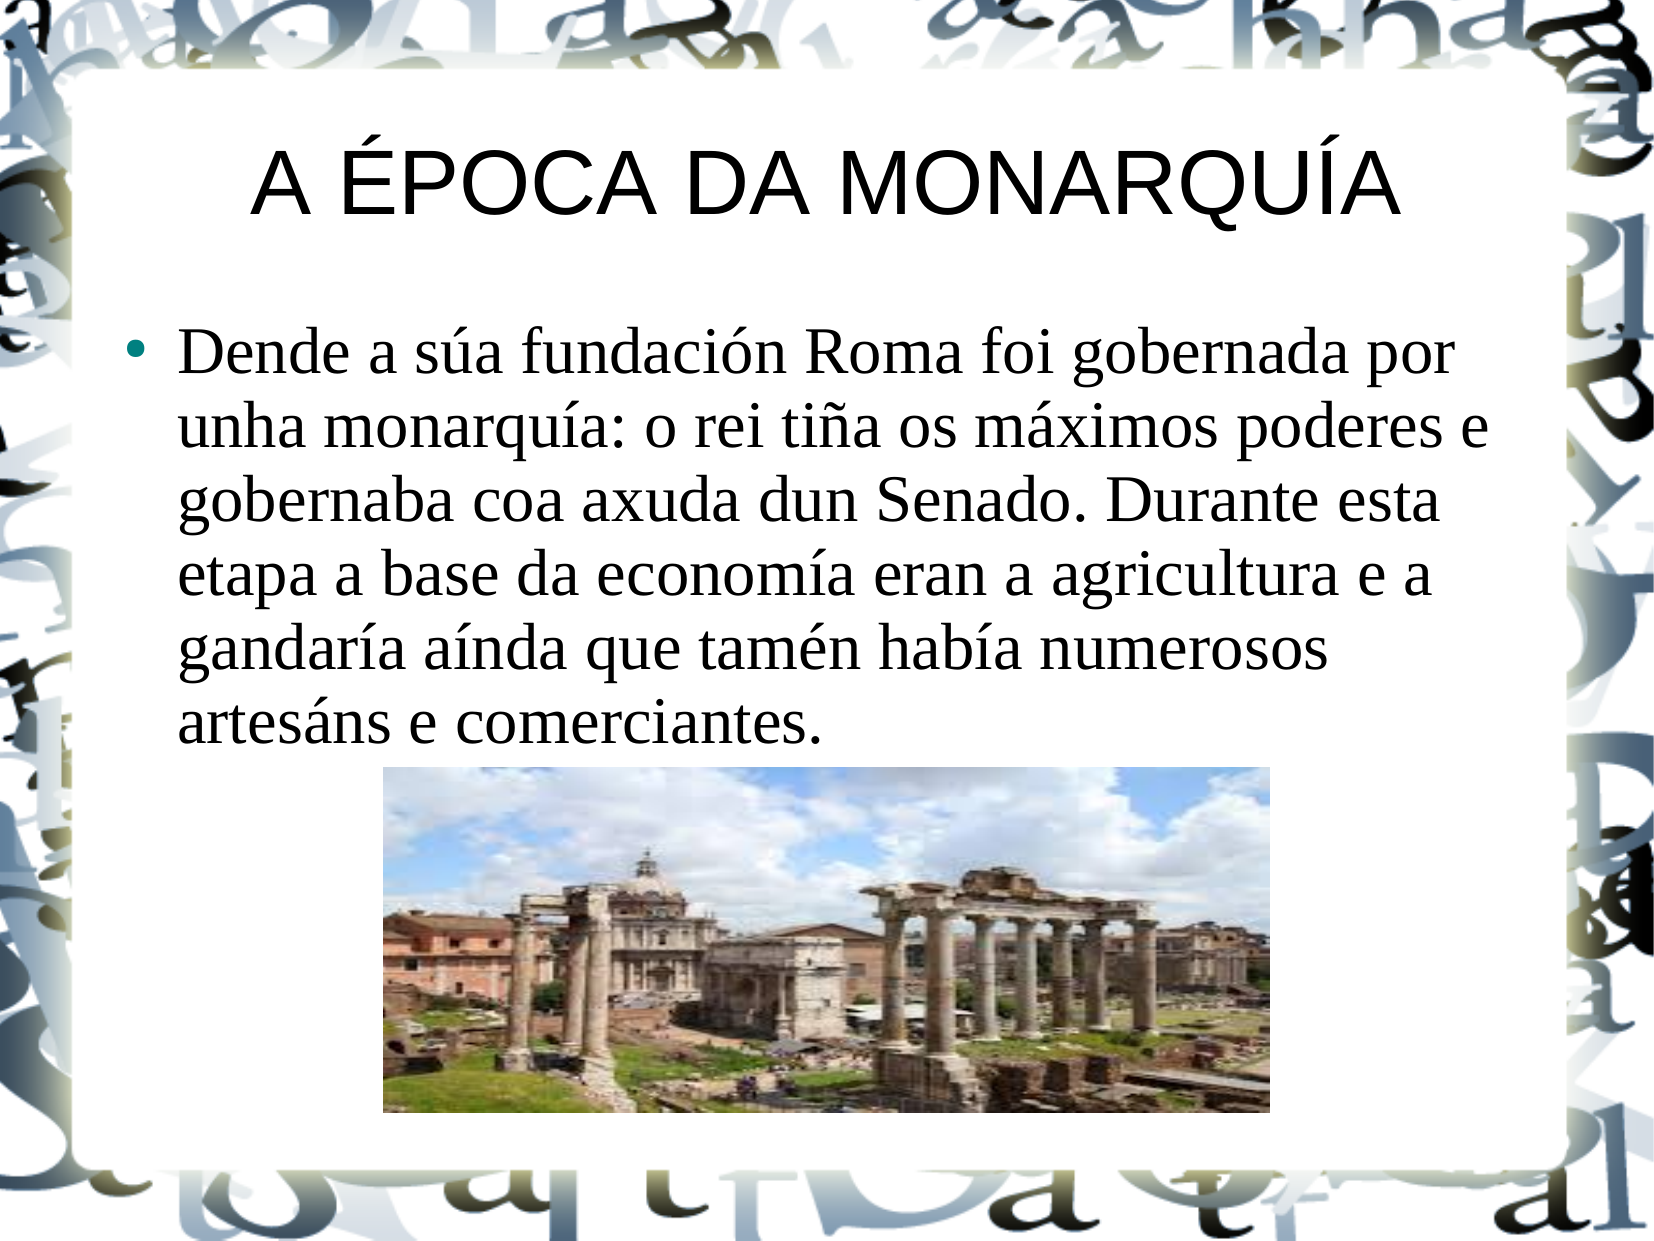

# A ÉPOCA DA MONARQUÍA
Dende a súa fundación Roma foi gobernada por unha monarquía: o rei tiña os máximos poderes e gobernaba coa axuda dun Senado. Durante esta etapa a base da economía eran a agricultura e a gandaría aínda que tamén había numerosos artesáns e comerciantes.